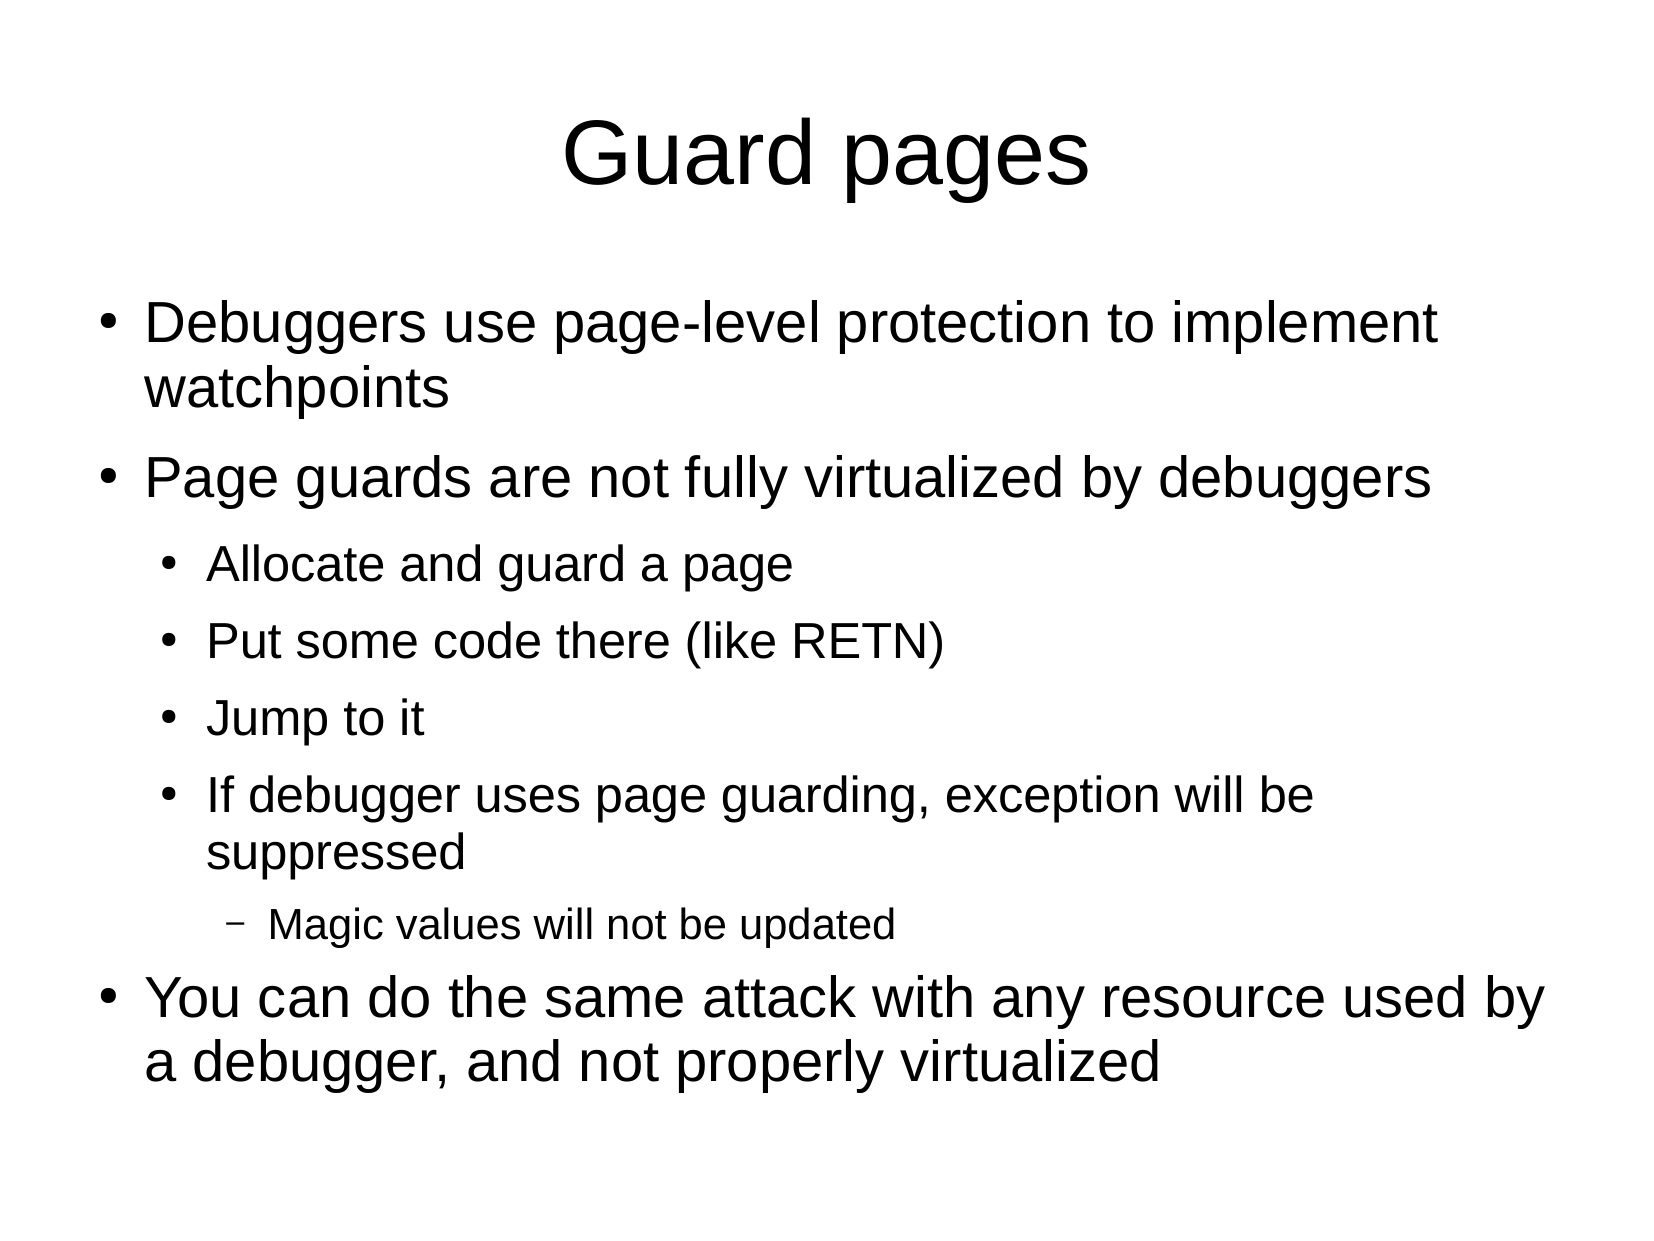

# Guard pages
Debuggers use page-level protection to implement watchpoints
Page guards are not fully virtualized by debuggers
Allocate and guard a page
Put some code there (like RETN)
Jump to it
If debugger uses page guarding, exception will be suppressed
Magic values will not be updated
You can do the same attack with any resource used by a debugger, and not properly virtualized